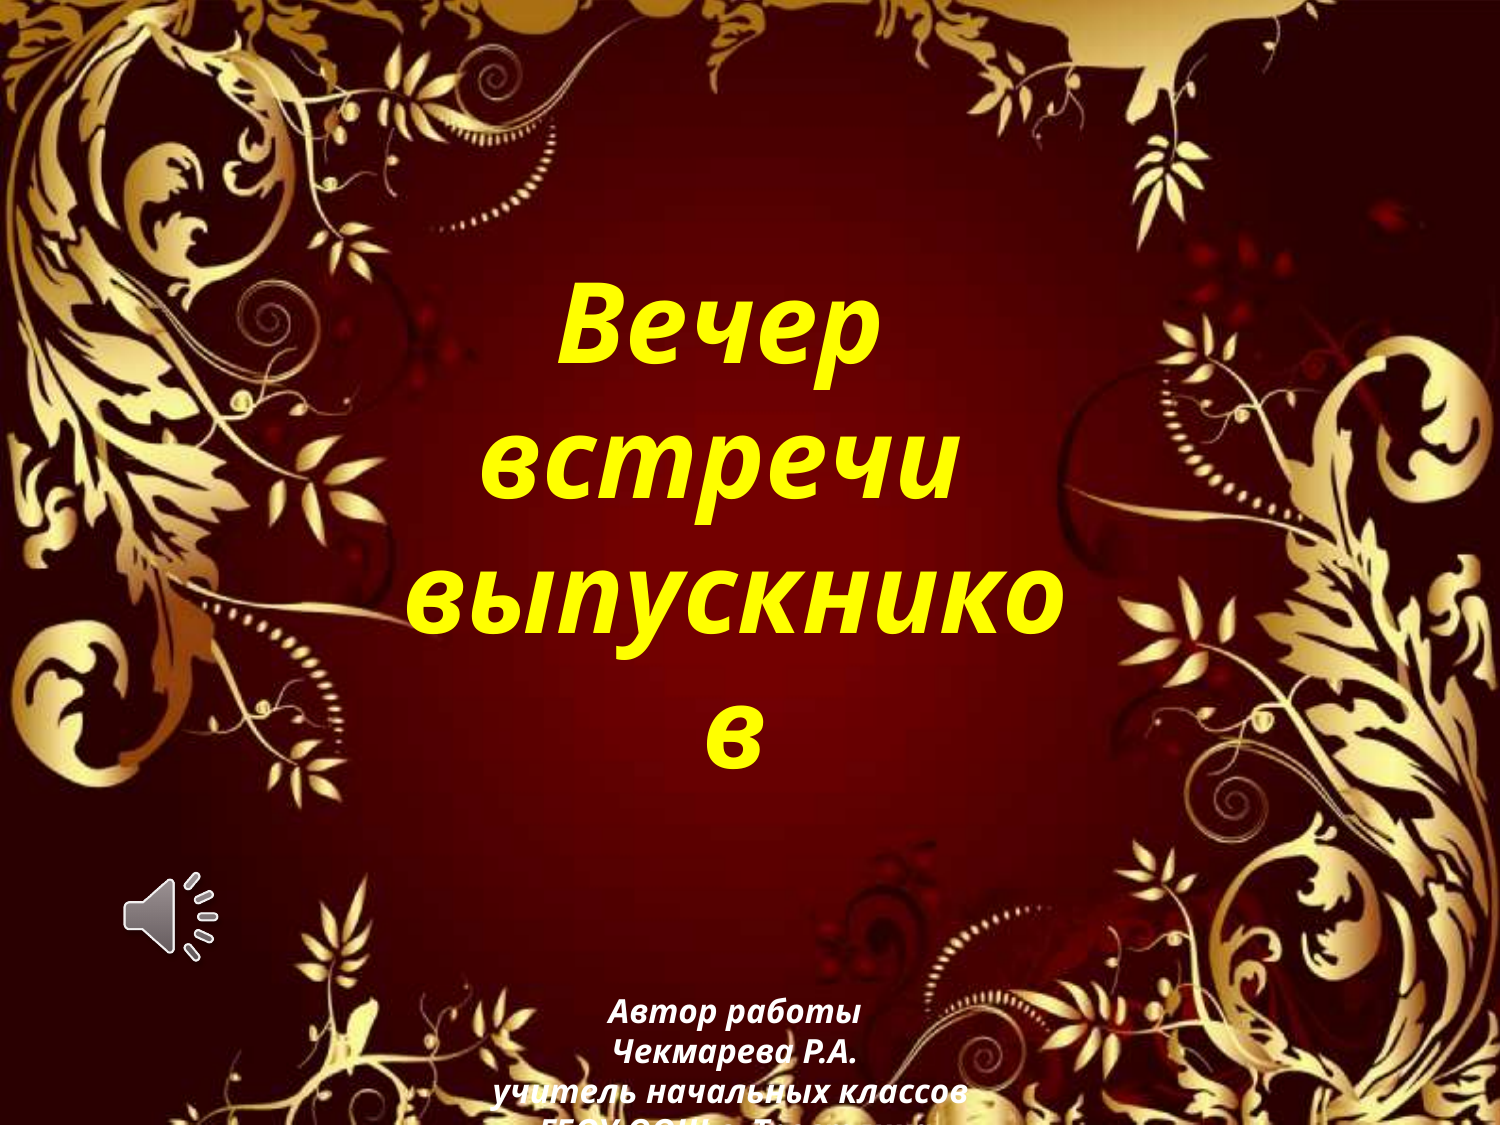

#
Вечер
встречи
выпускников
Автор работы
Чекмарева Р.А.
учитель начальных классов
ГБОУ ООШ с. Тростянка